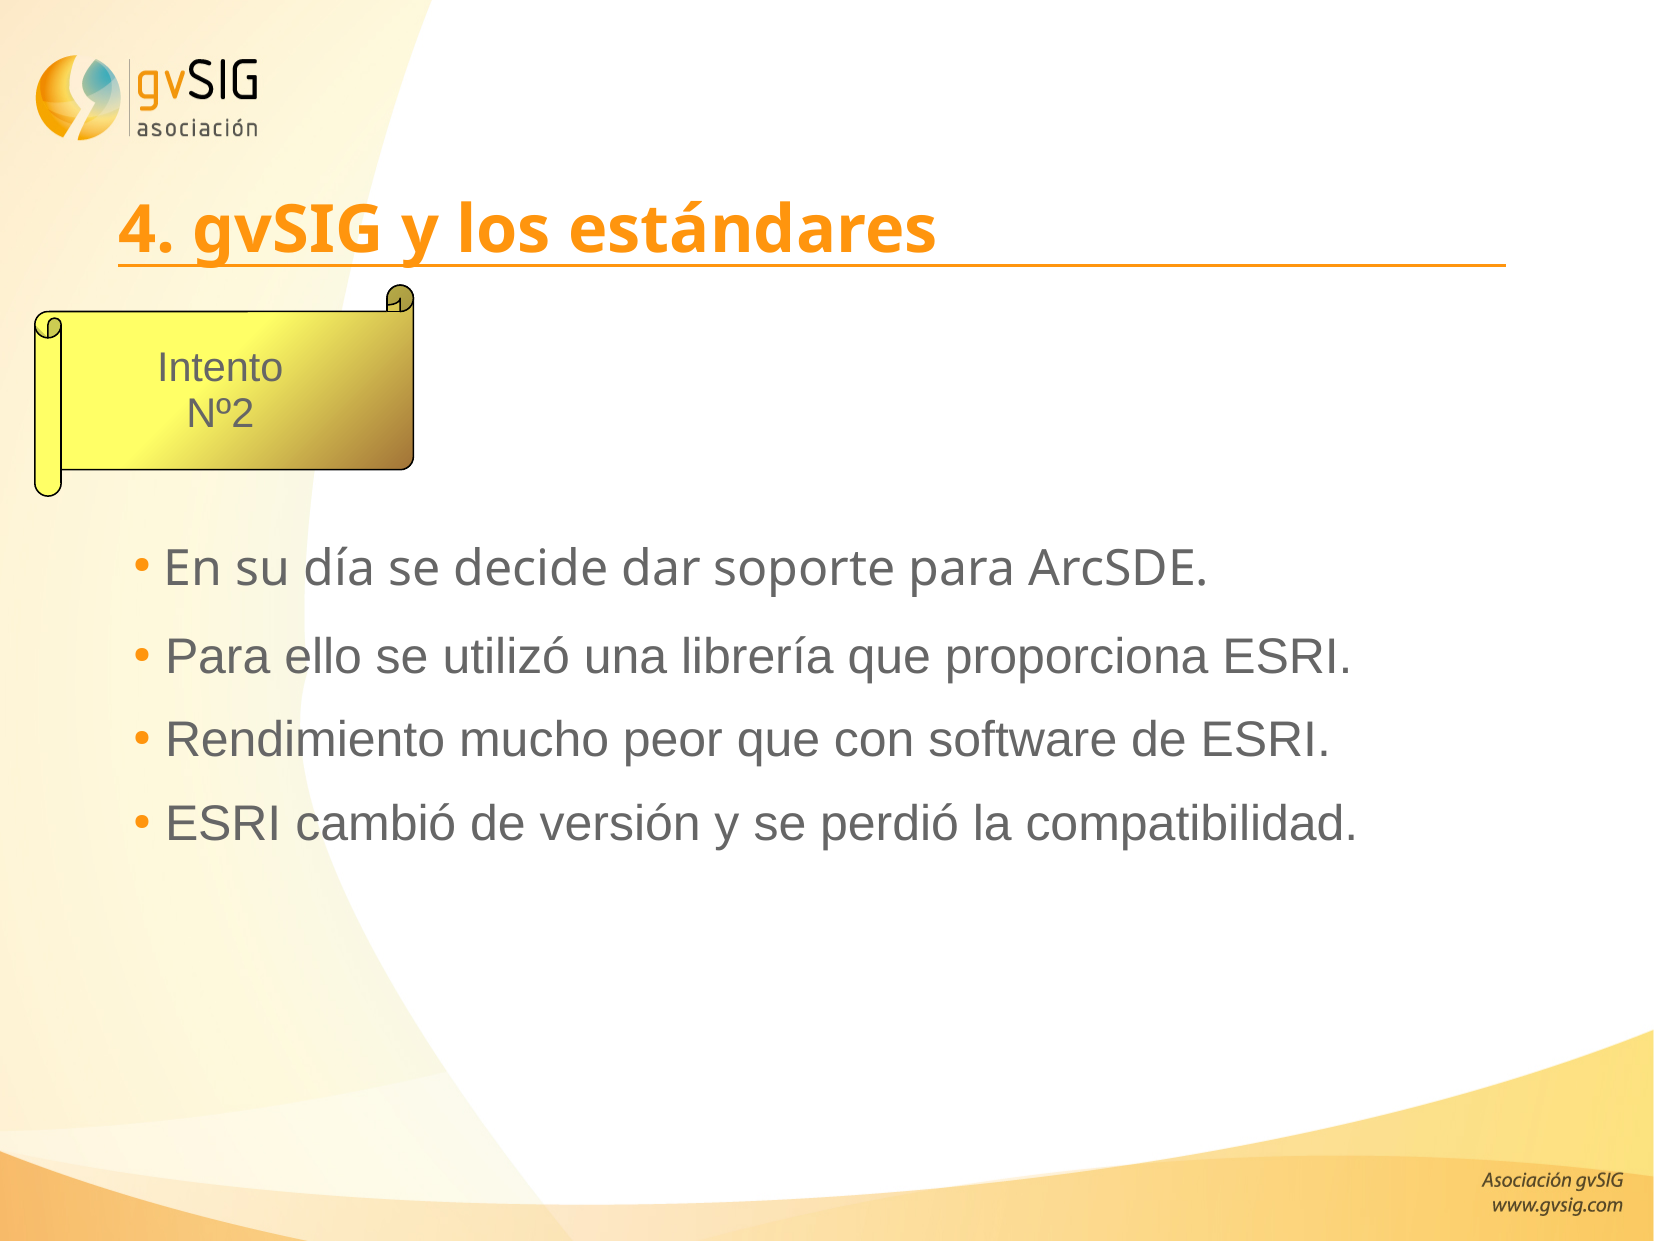

# 4. gvSIG y los estándares
 Intento
 Nº2
 En su día se decide dar soporte para ArcSDE.
 Para ello se utilizó una librería que proporciona ESRI.
 Rendimiento mucho peor que con software de ESRI.
 ESRI cambió de versión y se perdió la compatibilidad.